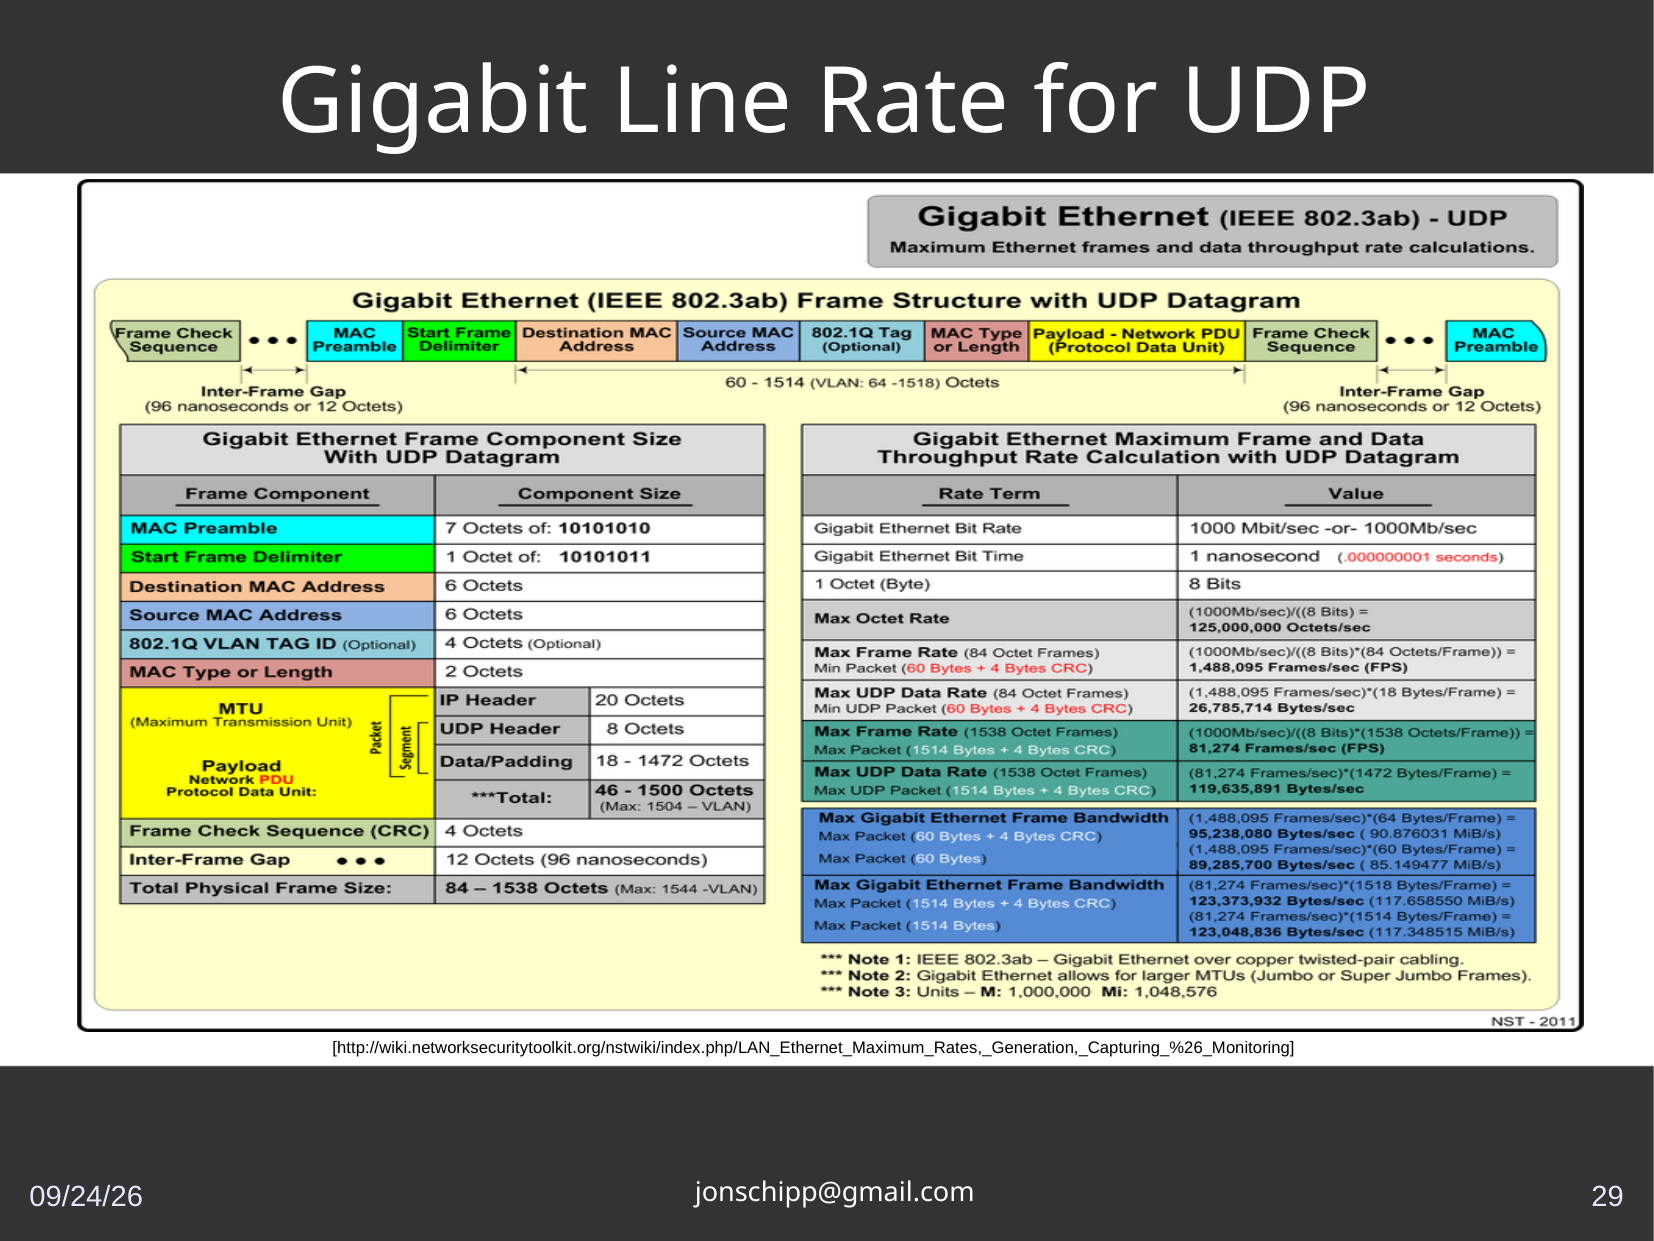

Gigabit Line Rate for UDP
[http://www.cisco.com/web/about/security/intelligence/network_performance_metrics.html]
[http://wiki.networksecuritytoolkit.org/nstwiki/index.php/LAN_Ethernet_Maximum_Rates,_Generation,_Capturing_%26_Monitoring]
jonschipp@gmail.com